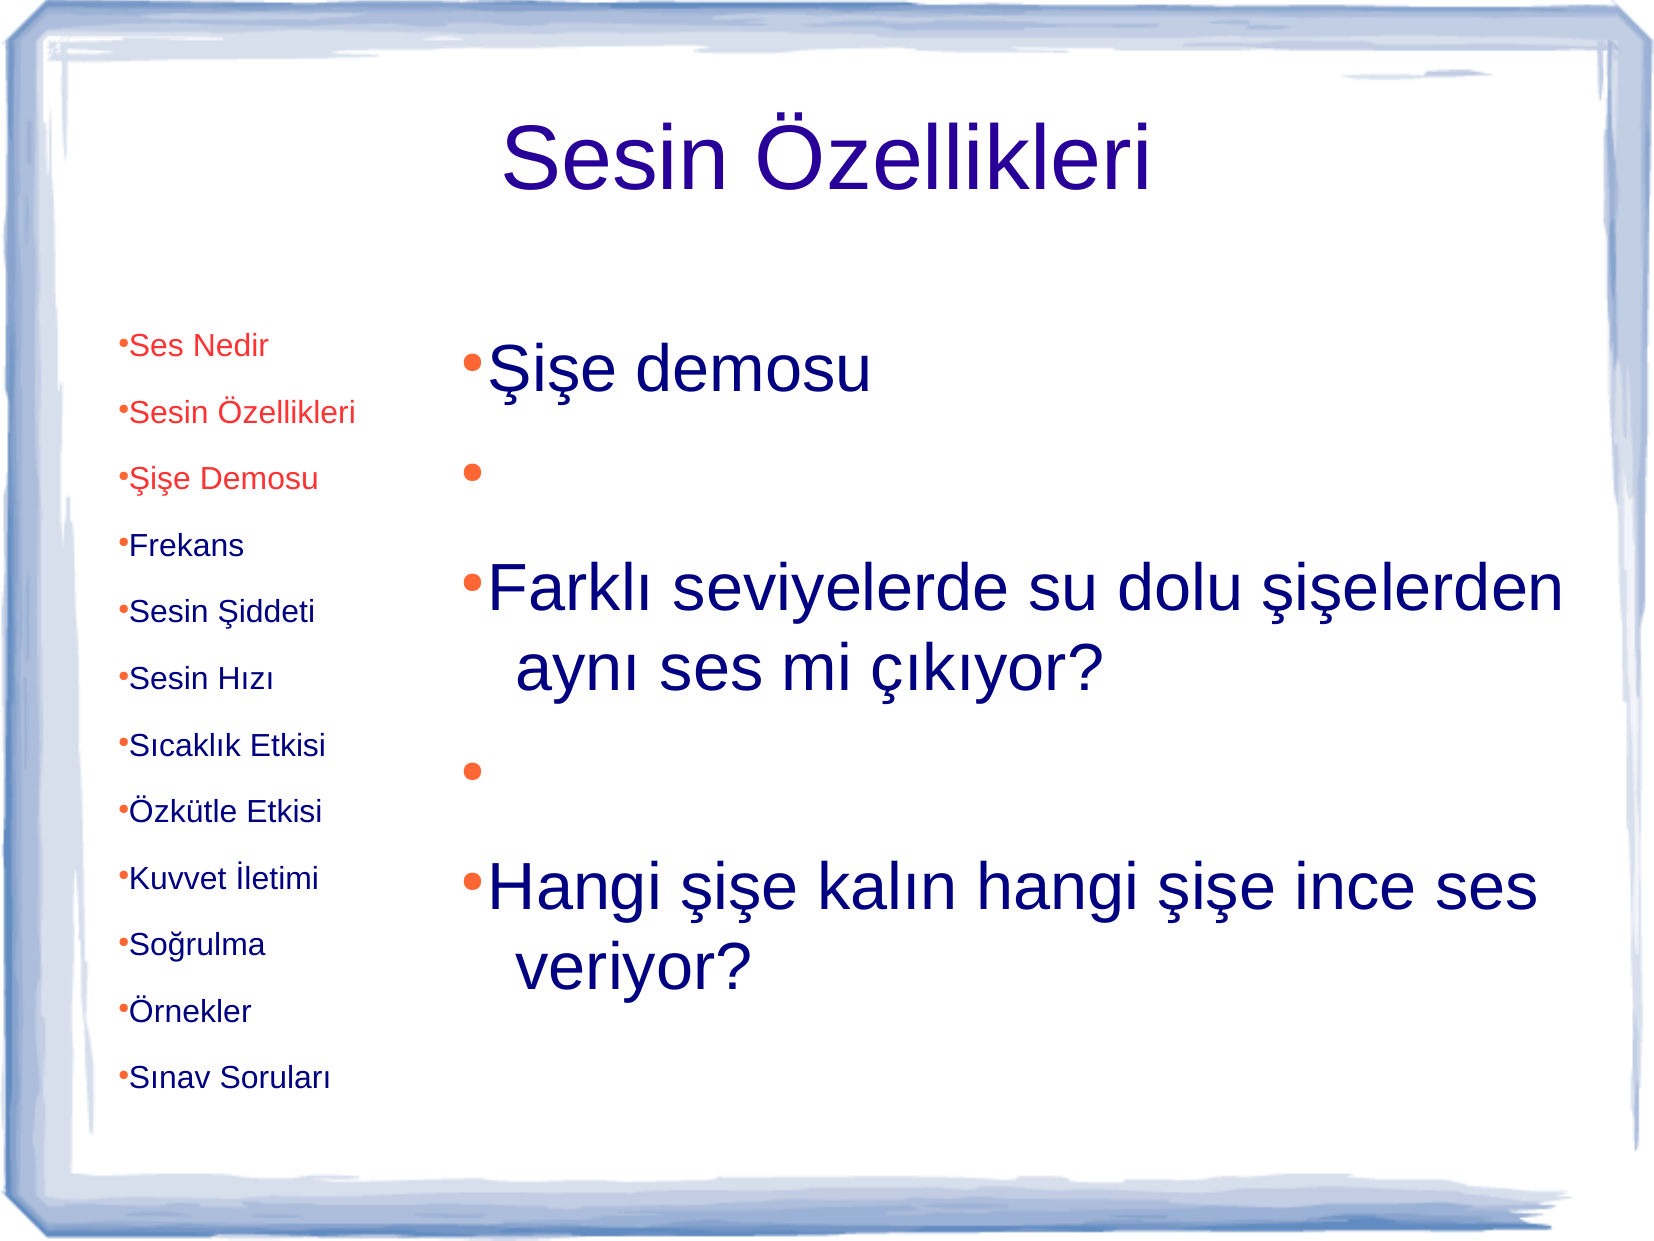

# Sesin Özellikleri
Ses Nedir
Sesin Özellikleri
Şişe Demosu
Frekans
Sesin Şiddeti
Sesin Hızı
Sıcaklık Etkisi
Özkütle Etkisi
Kuvvet İletimi
Soğrulma
Örnekler
Sınav Soruları
Şişe demosu
Farklı seviyelerde su dolu şişelerden aynı ses mi çıkıyor?
Hangi şişe kalın hangi şişe ince ses veriyor?